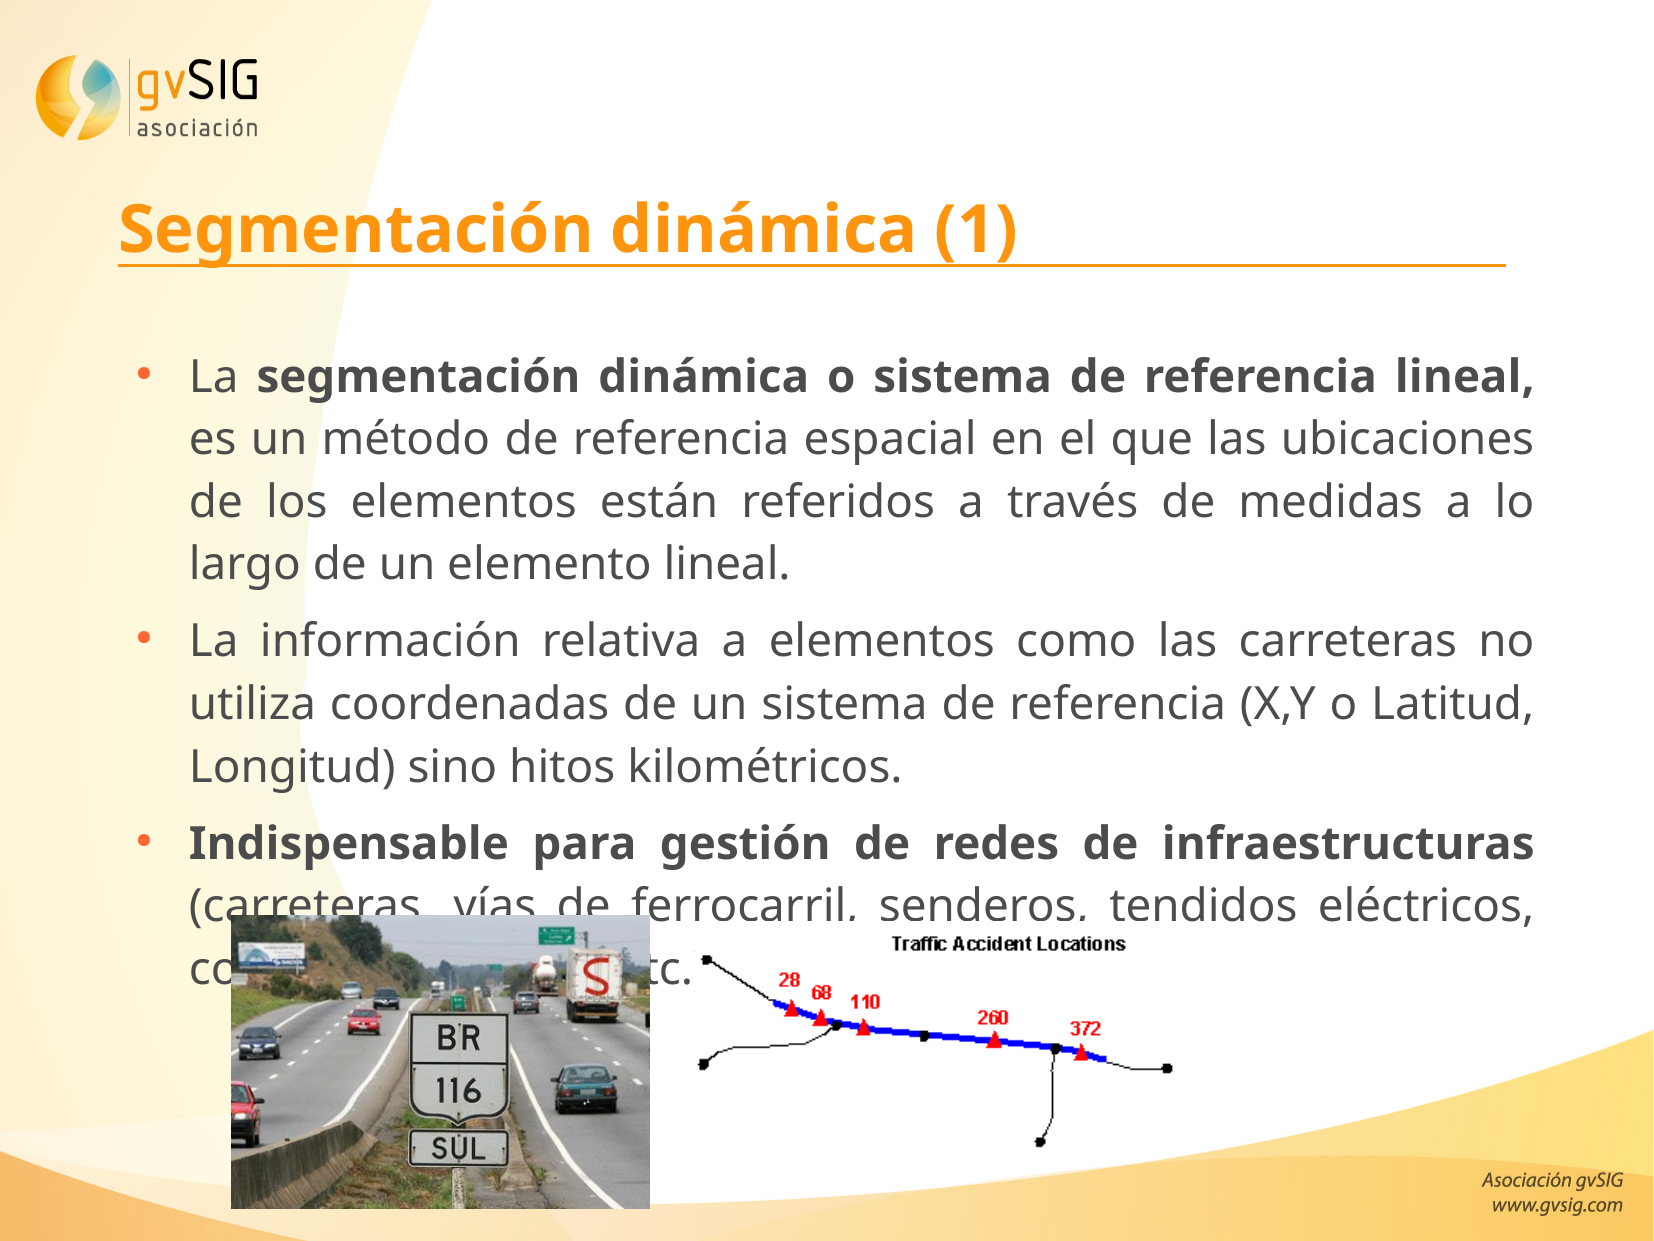

# Segmentación dinámica (1)
La segmentación dinámica o sistema de referencia lineal, es un método de referencia espacial en el que las ubicaciones de los elementos están referidos a través de medidas a lo largo de un elemento lineal.
La información relativa a elementos como las carreteras no utiliza coordenadas de un sistema de referencia (X,Y o Latitud, Longitud) sino hitos kilométricos.
Indispensable para gestión de redes de infraestructuras (carreteras, vías de ferrocarril, senderos, tendidos eléctricos, corrientes de agua, etc.).